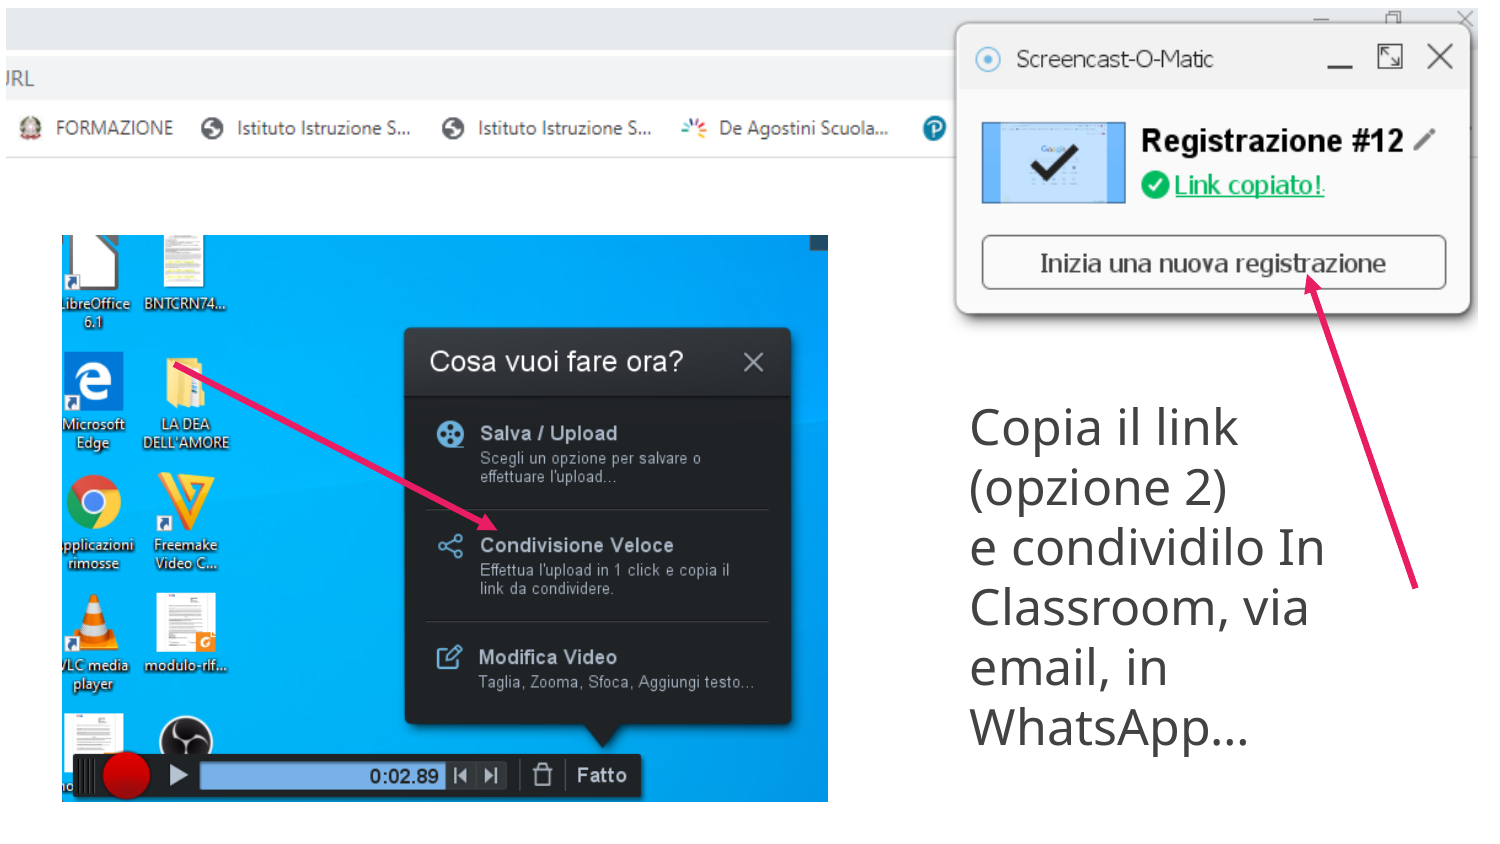

# Copia il link (opzione 2) e condividilo In Classroom, via email, in WhatsApp…